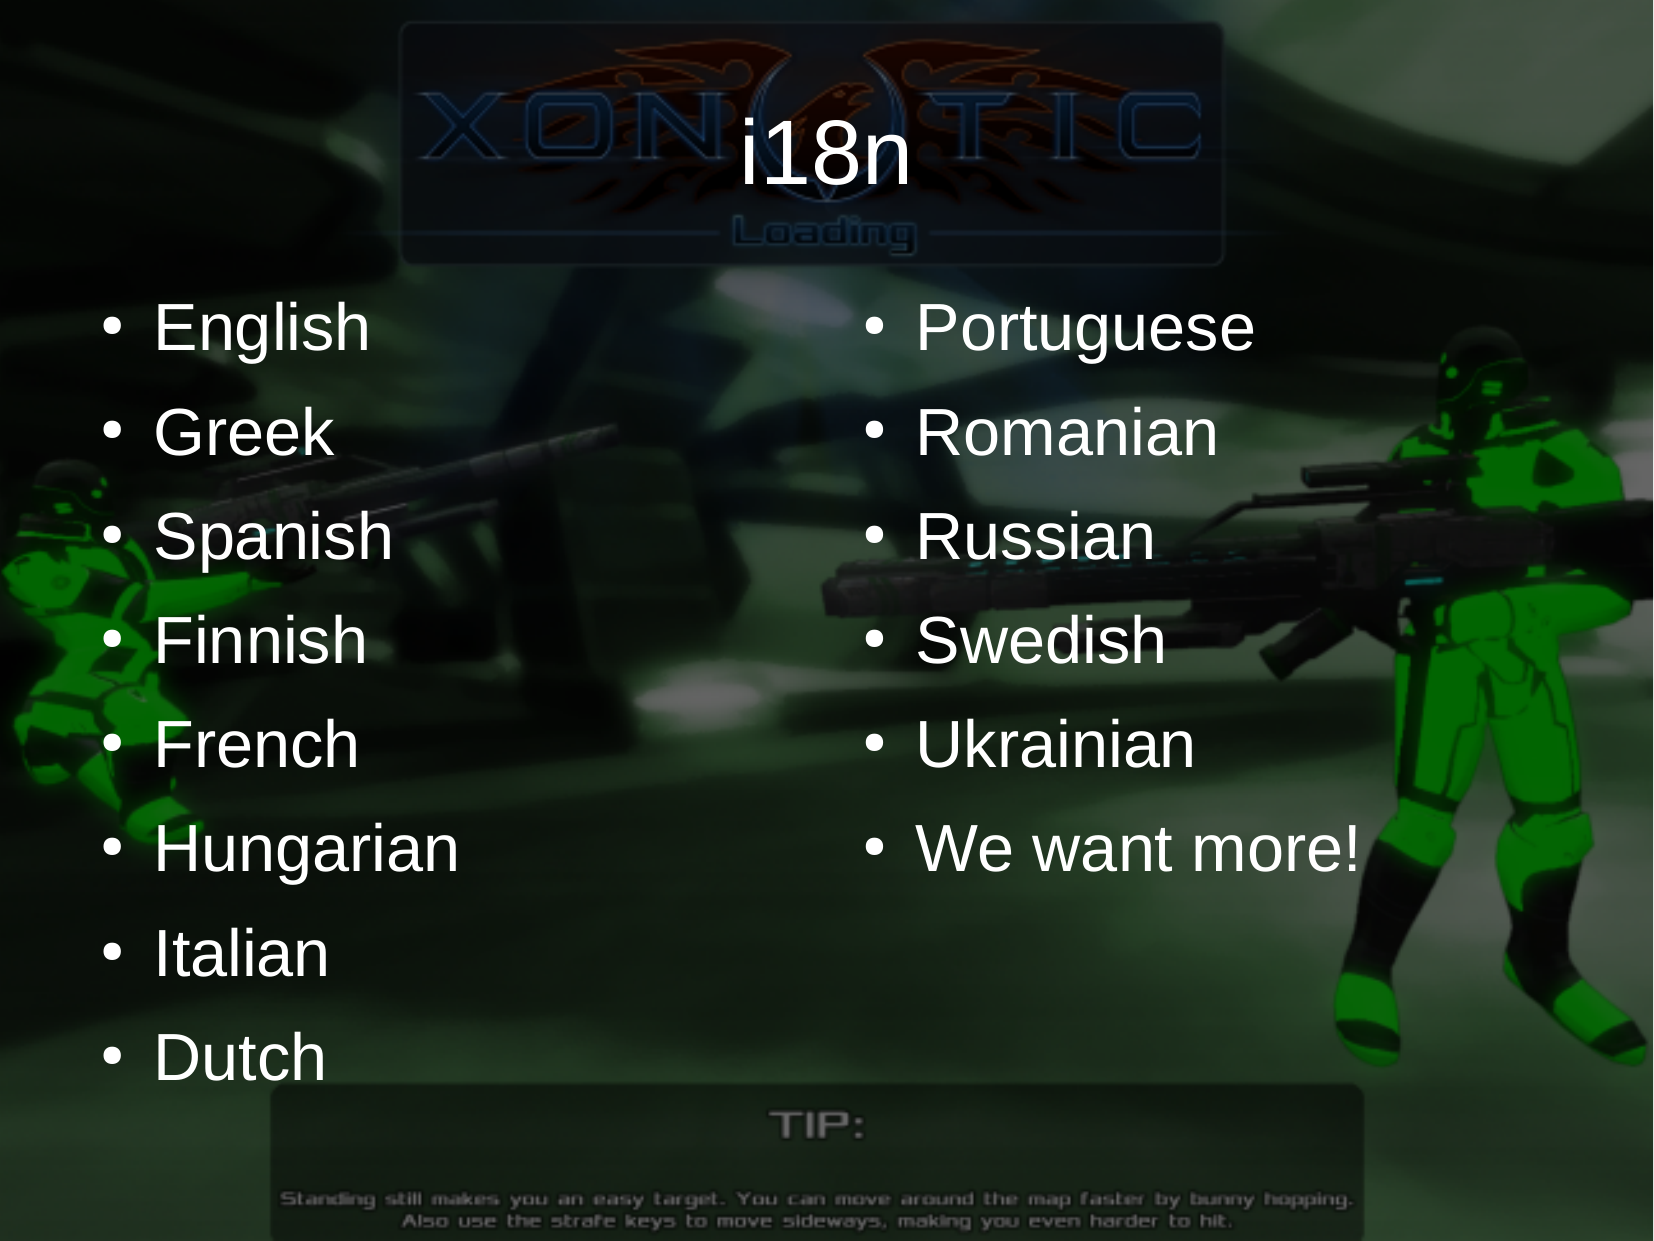

# i18n
English
Greek
Spanish
Finnish
French
Hungarian
Italian
Dutch
Portuguese
Romanian
Russian
Swedish
Ukrainian
We want more!